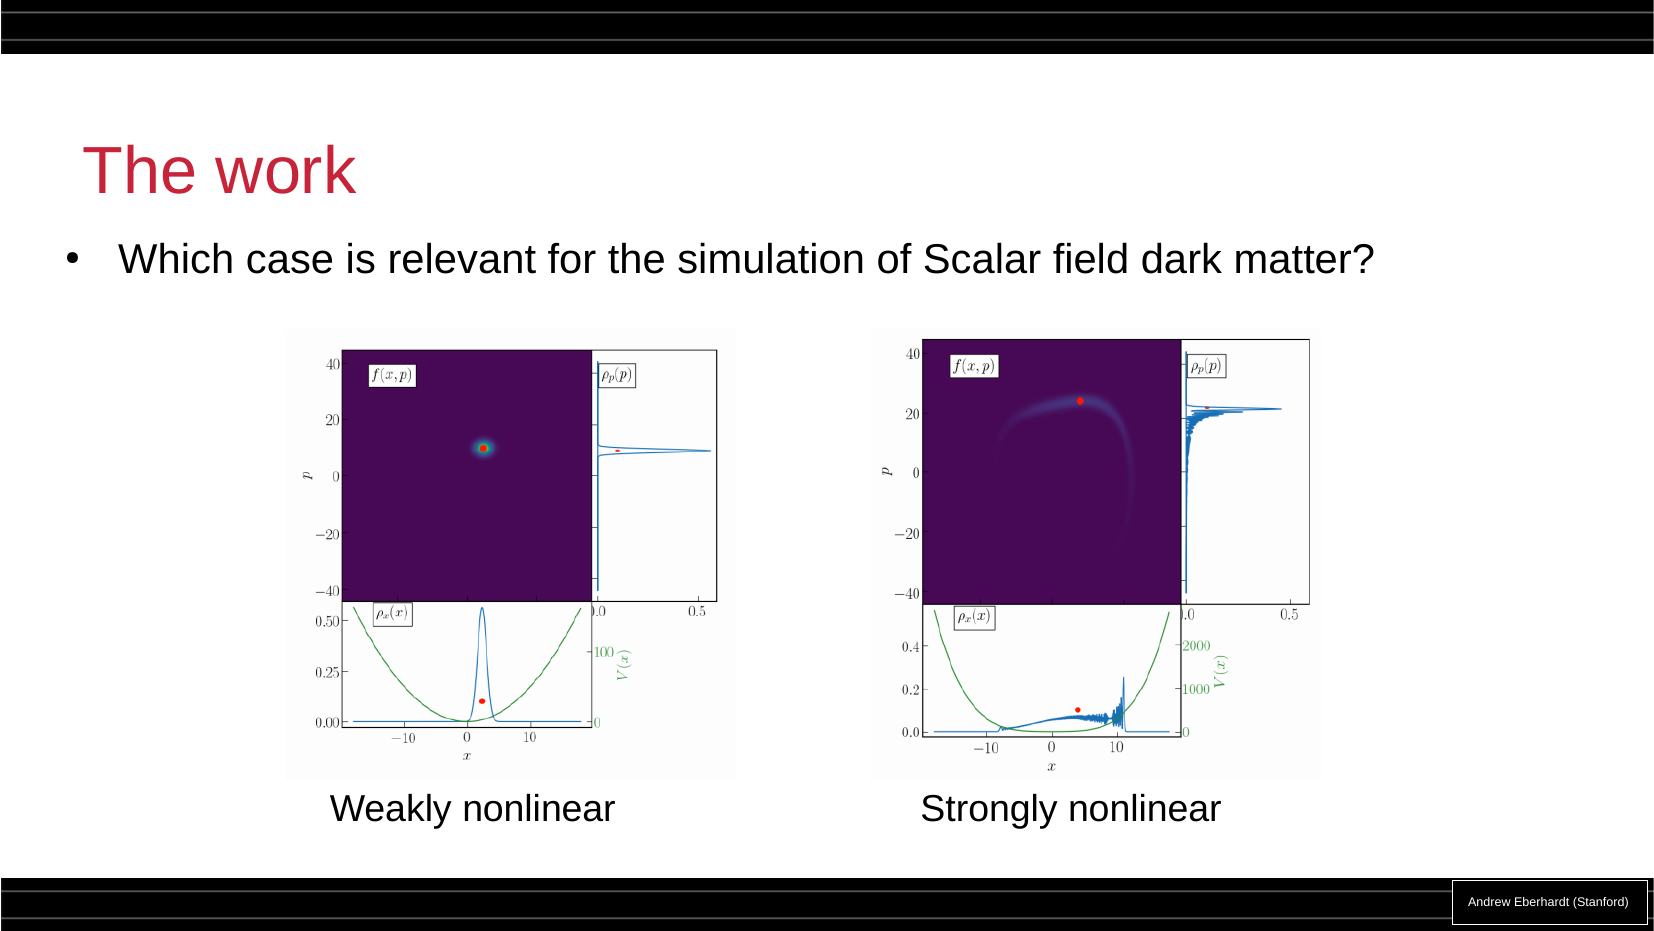

# The work
Which case is relevant for the simulation of Scalar field dark matter?
Weakly nonlinear
Strongly nonlinear
Andrew Eberhardt (Stanford)